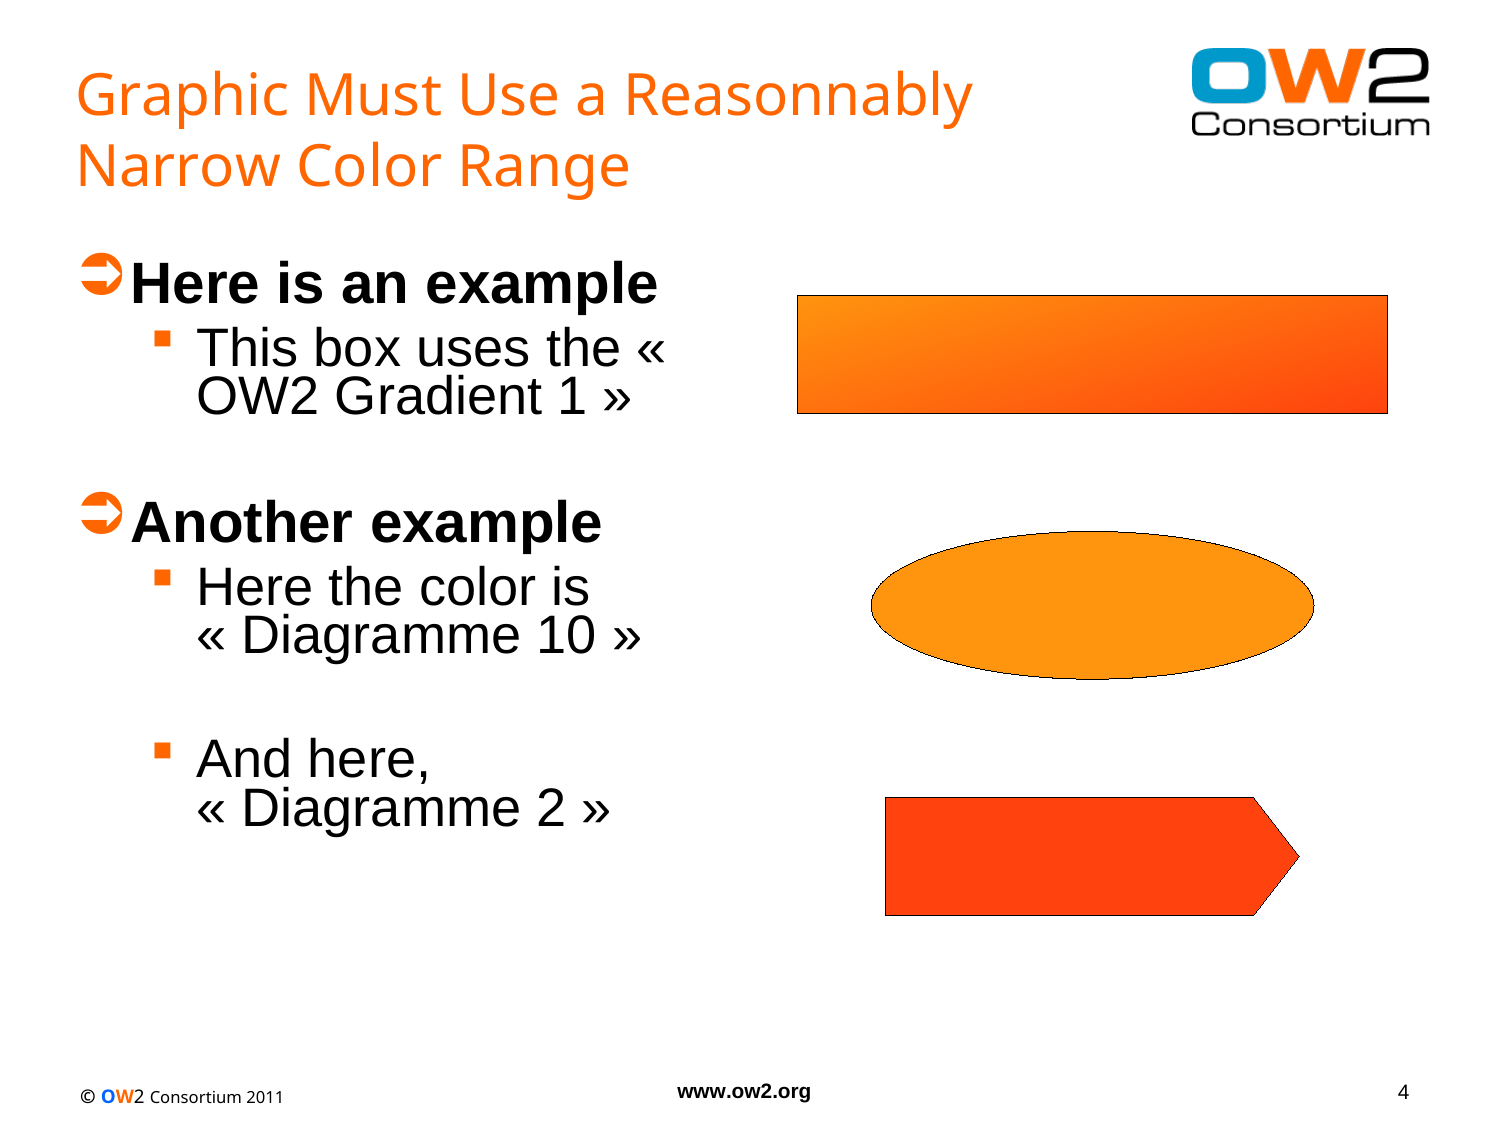

# Graphic Must Use a Reasonnably Narrow Color Range
Here is an example
This box uses the « OW2 Gradient 1 »
Another example
Here the color is « Diagramme 10 »
And here, « Diagramme 2 »
4